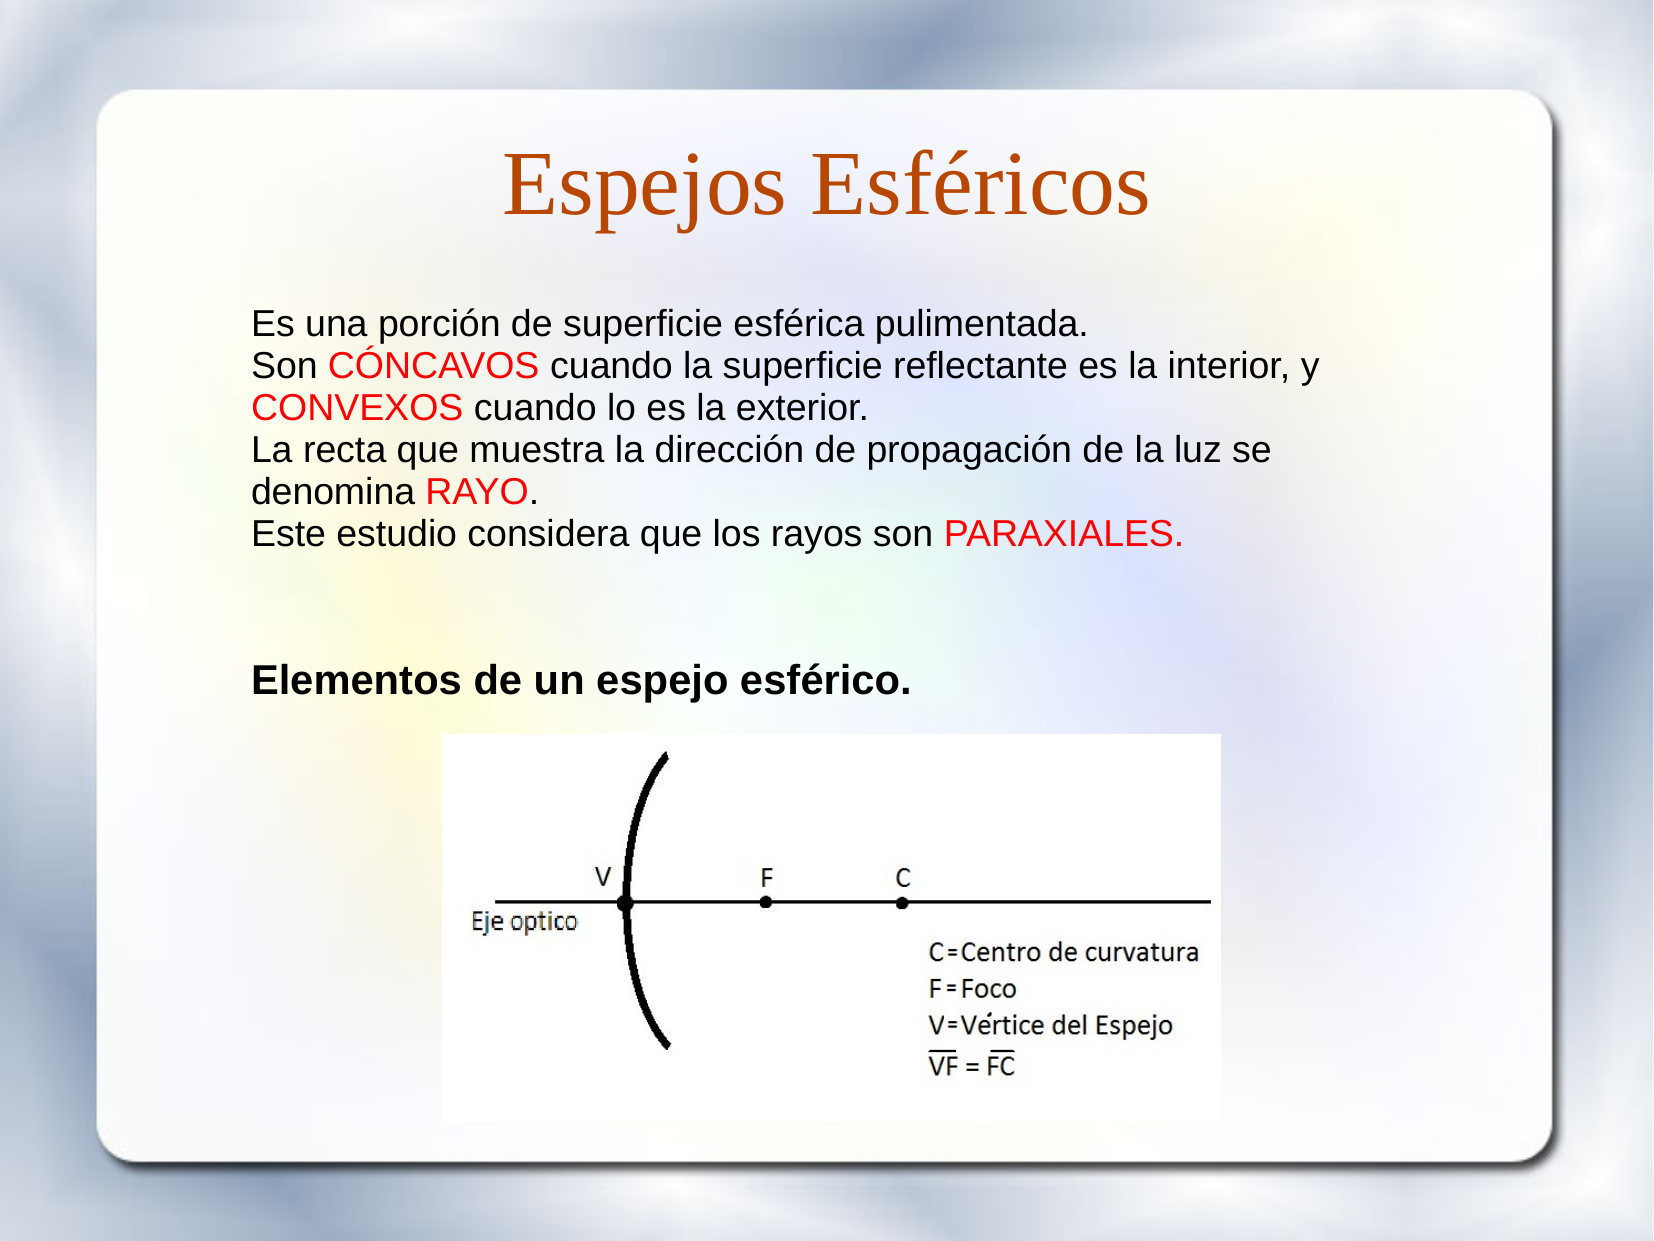

# Espejos Esféricos
Es una porción de superficie esférica pulimentada.
Son CÓNCAVOS cuando la superficie reflectante es la interior, y CONVEXOS cuando lo es la exterior.
La recta que muestra la dirección de propagación de la luz se denomina RAYO.
Este estudio considera que los rayos son PARAXIALES.
Elementos de un espejo esférico.